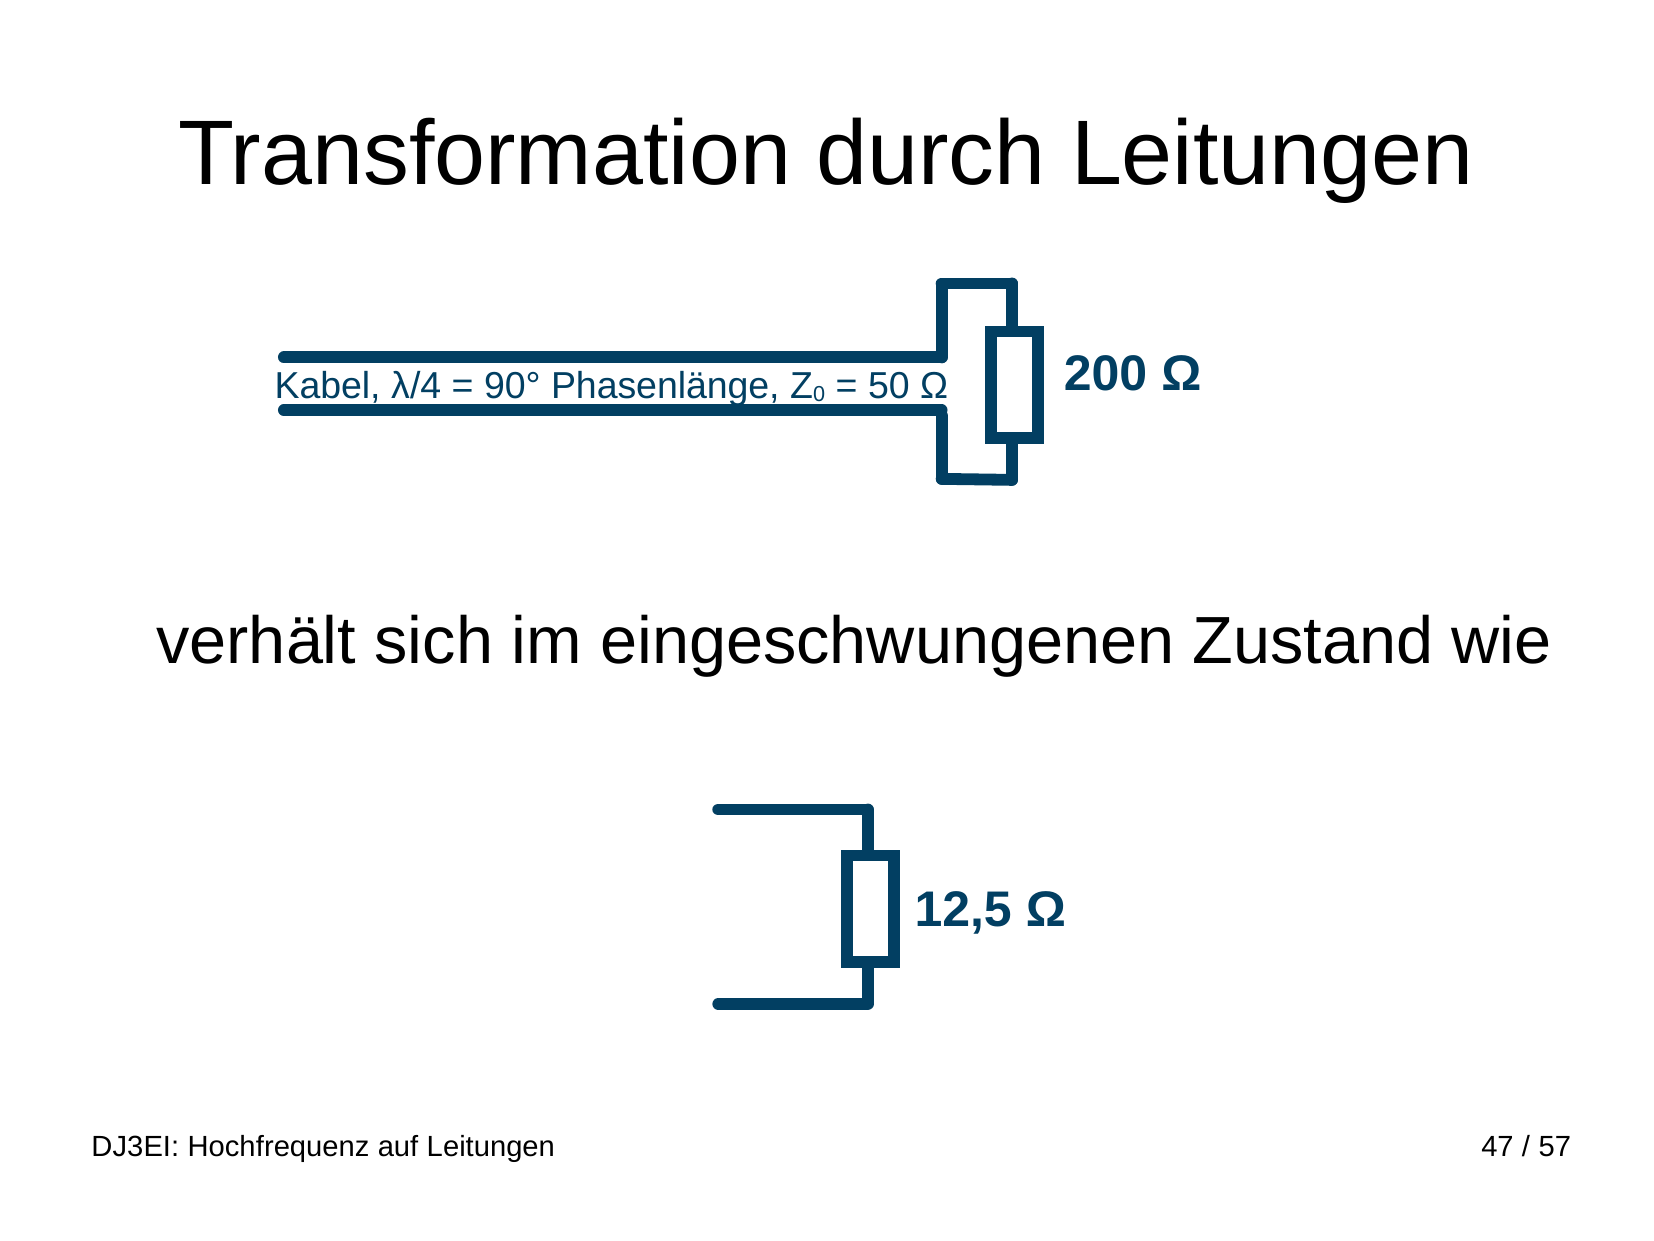

# Transformation durch Leitungen
 200 Ω
Kabel, λ/4 = 90° Phasenlänge, Z0 = 50 Ω
verhält sich im eingeschwungenen Zustand wie
12,5 Ω